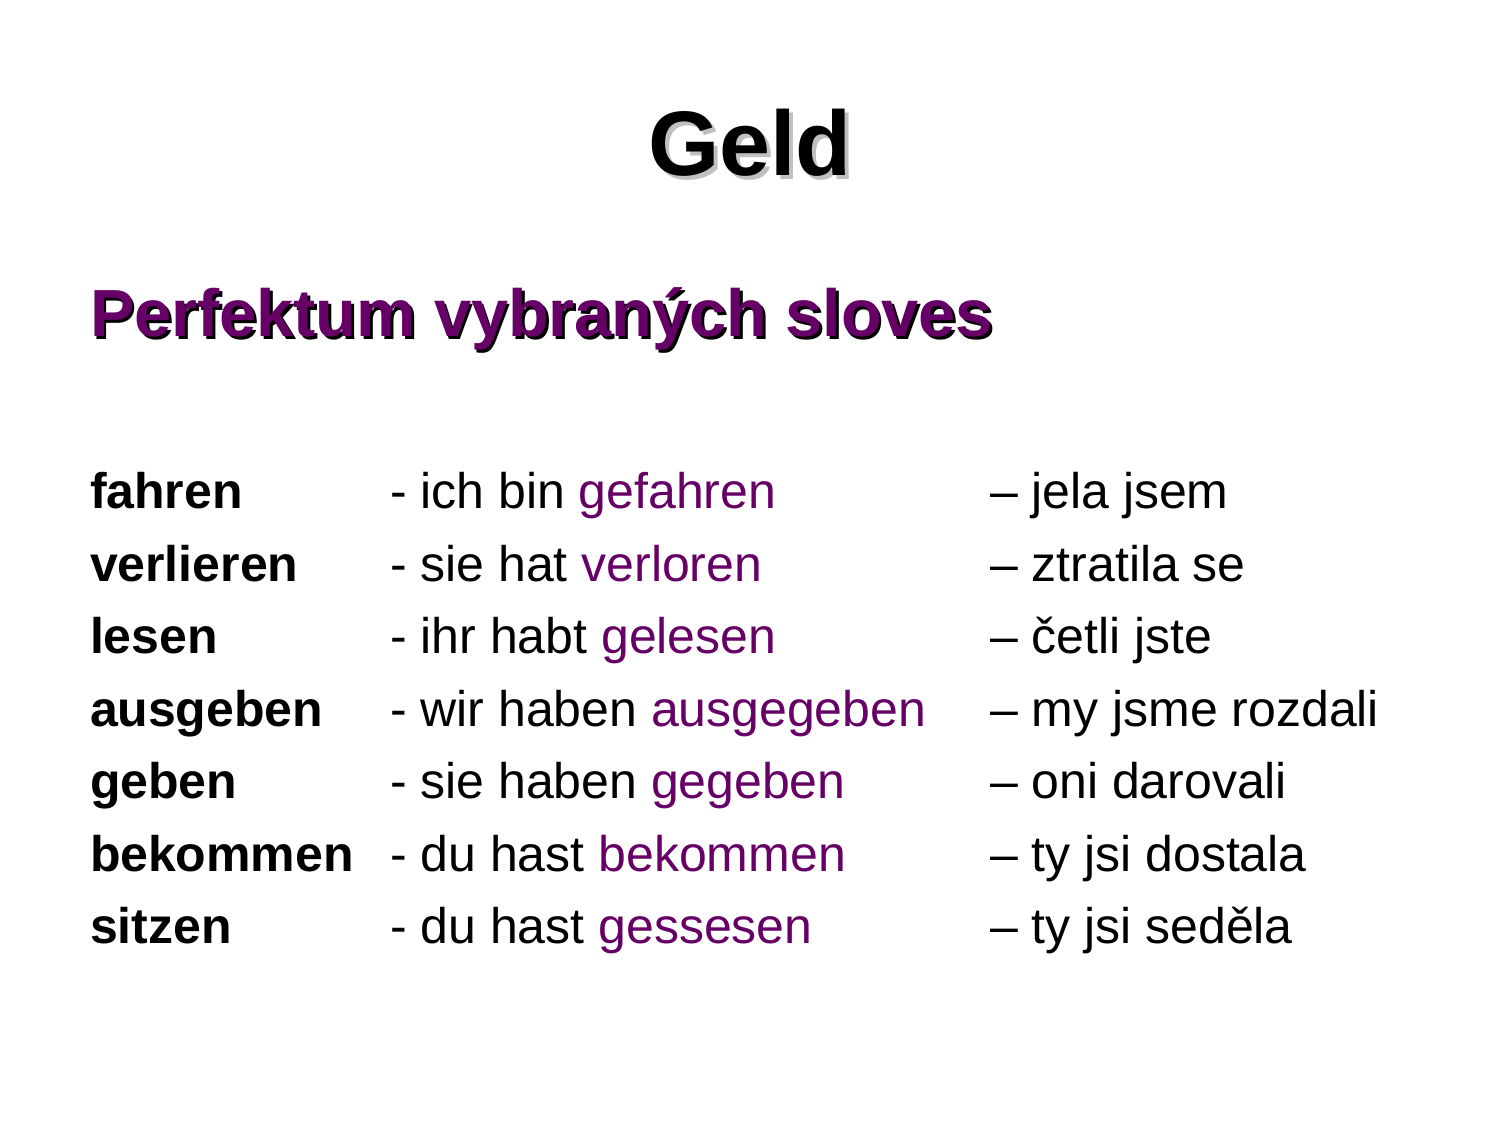

# Geld
Perfektum vybraných sloves
fahren	- ich bin gefahren 		– jela jsem
verlieren	- sie hat verloren 		– ztratila se
lesen		- ihr habt gelesen 		– četli jste
ausgeben 	- wir haben ausgegeben 	– my jsme rozdali
geben		- sie haben gegeben	– oni darovali
bekommen	- du hast bekommen 	– ty jsi dostala
sitzen		- du hast gessesen 		– ty jsi seděla